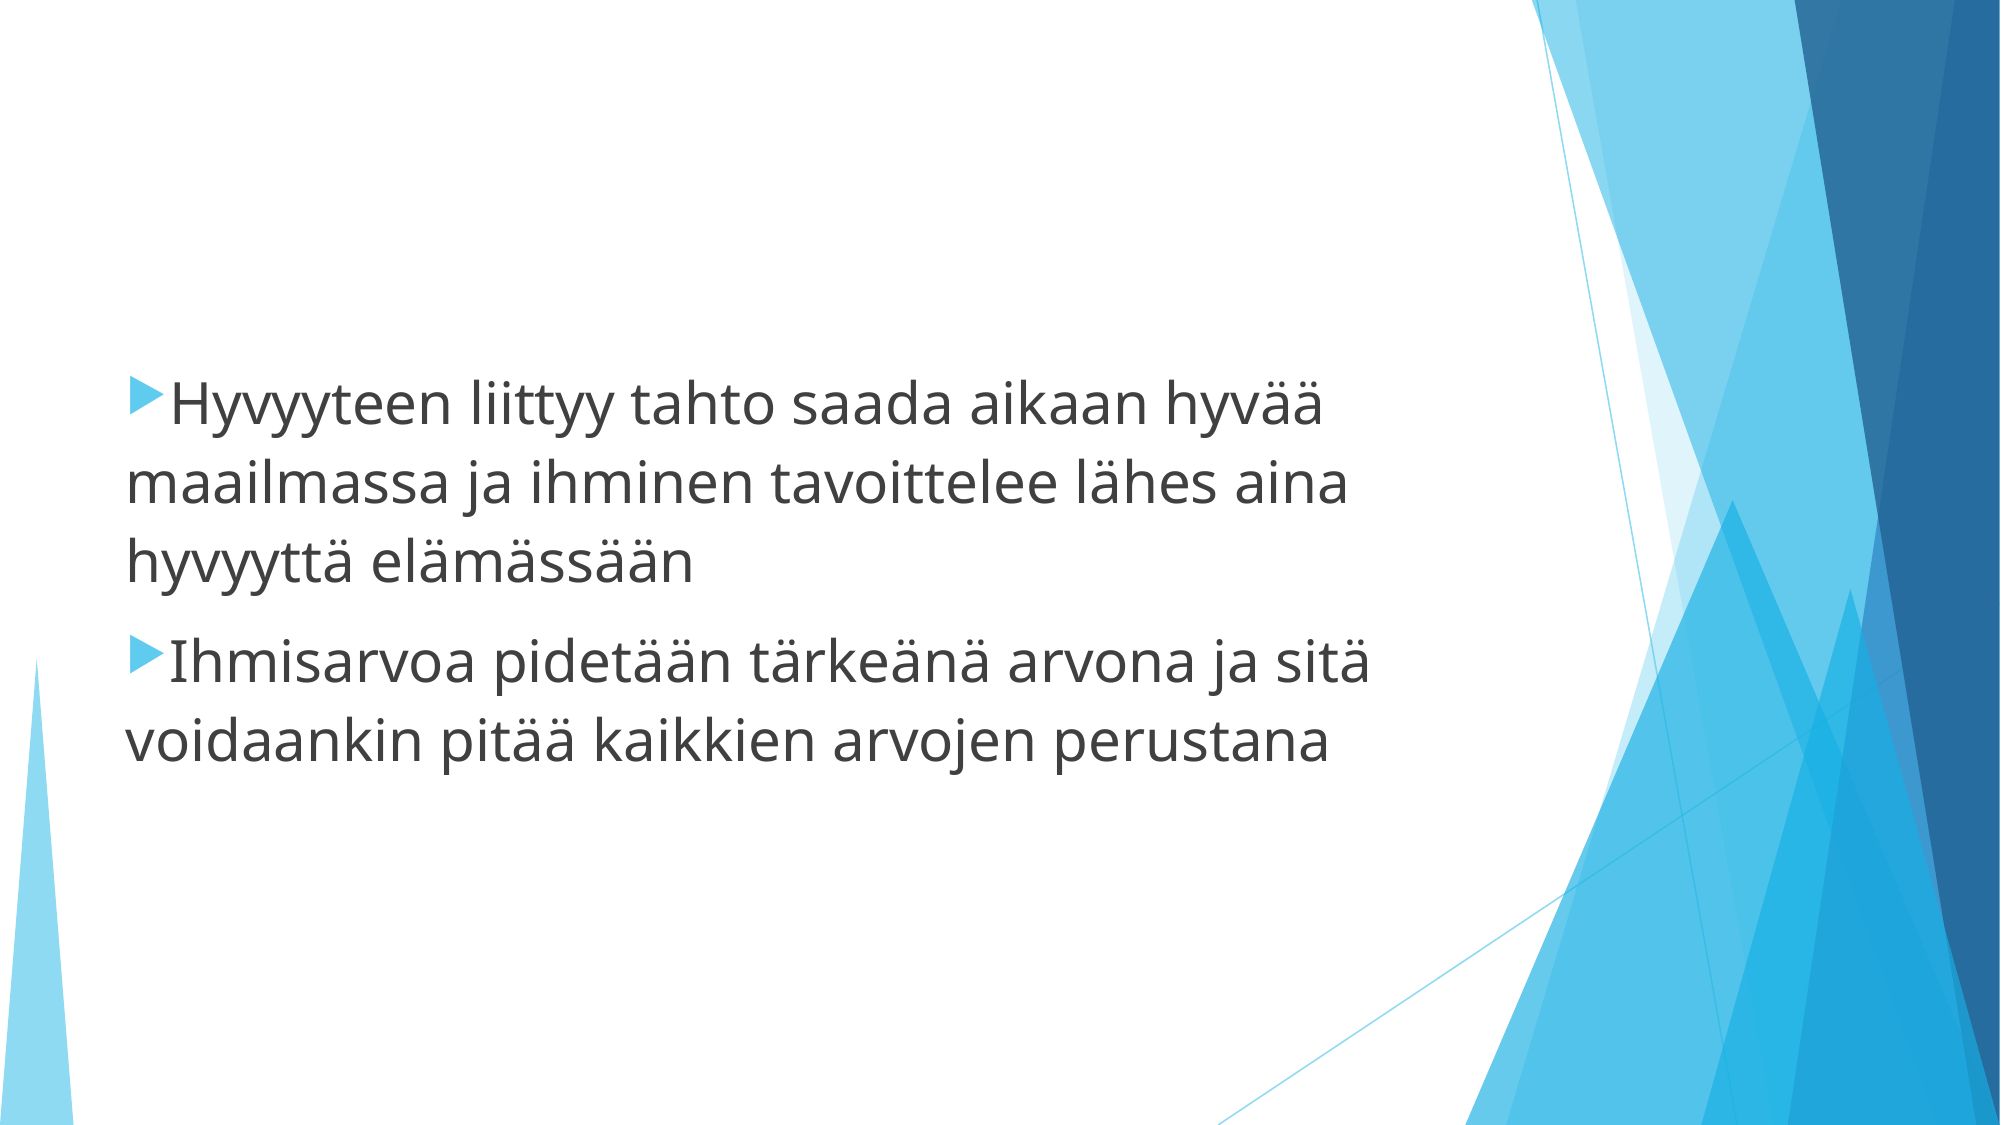

#
Hyvyyteen liittyy tahto saada aikaan hyvää maailmassa ja ihminen tavoittelee lähes aina hyvyyttä elämässään
Ihmisarvoa pidetään tärkeänä arvona ja sitä voidaankin pitää kaikkien arvojen perustana